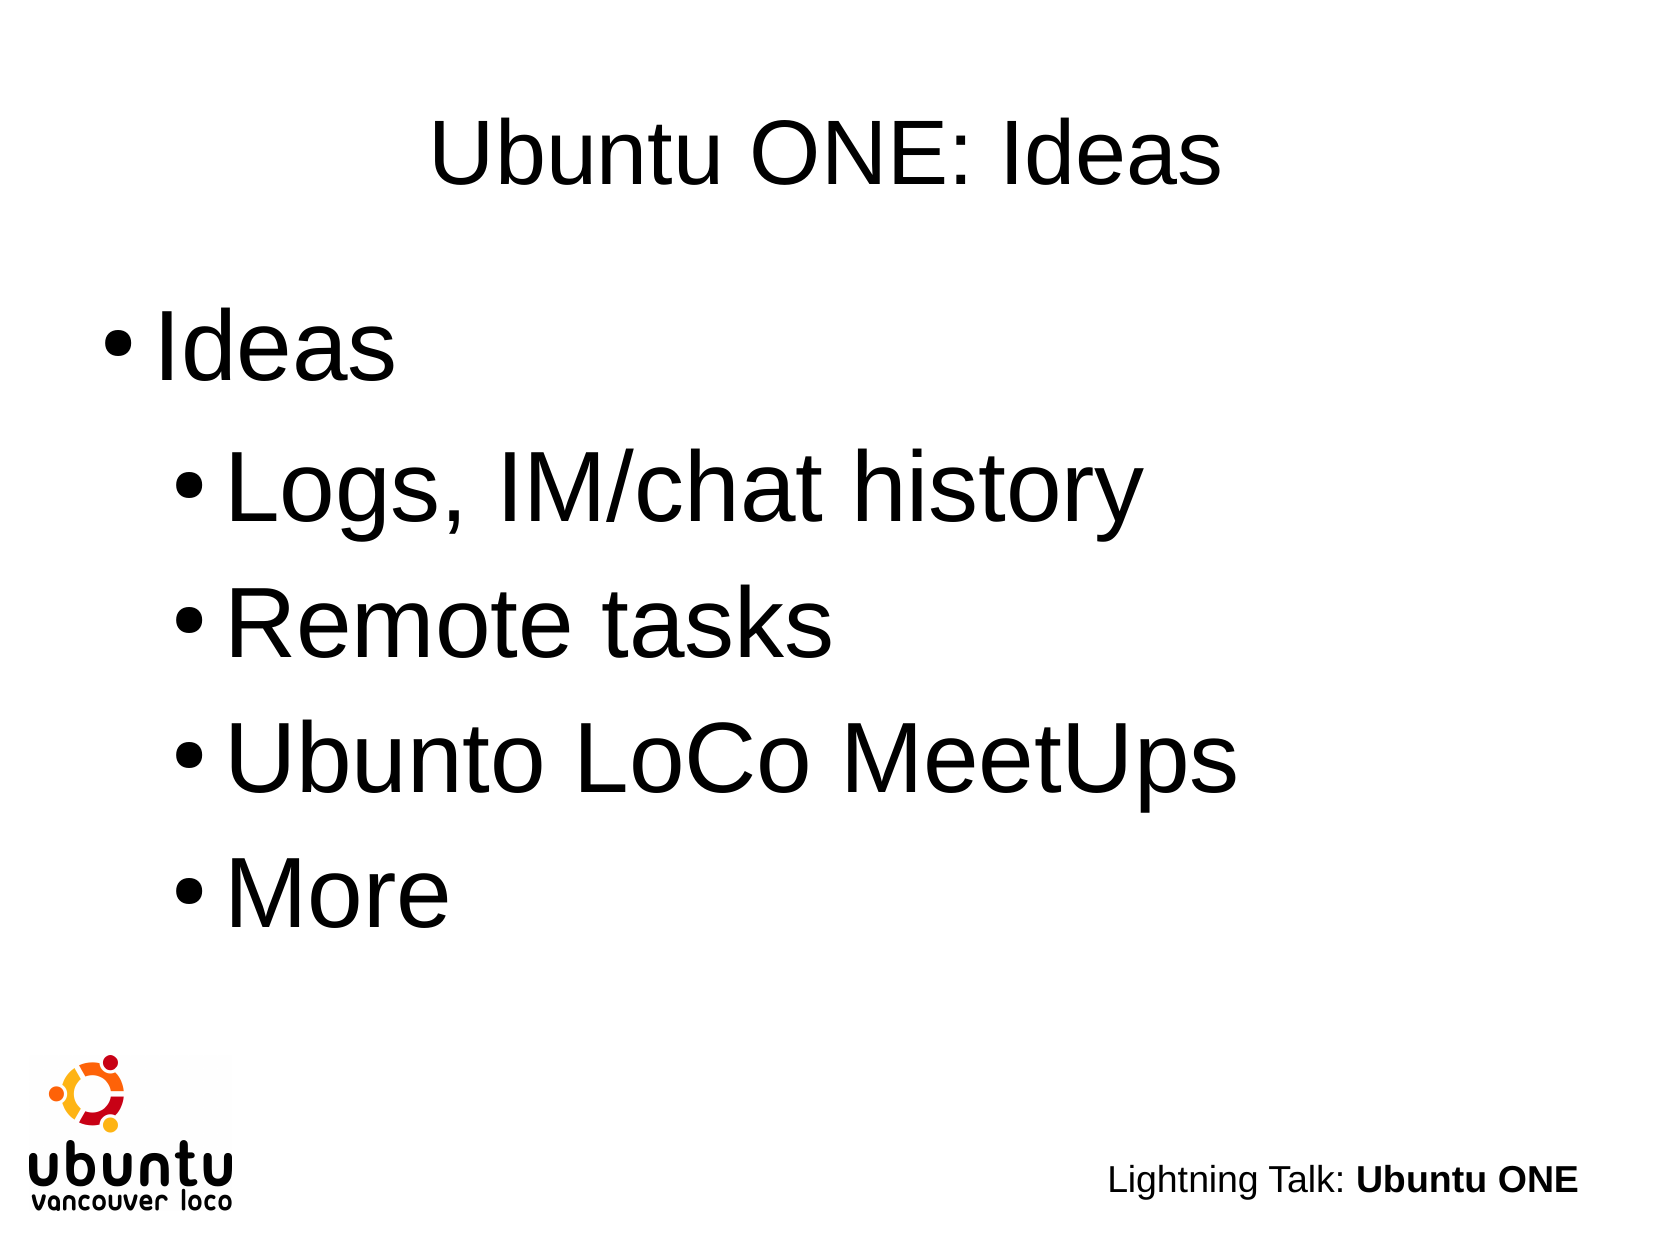

# Ubuntu ONE: Ideas
Ideas
Logs, IM/chat history
Remote tasks
Ubunto LoCo MeetUps
More